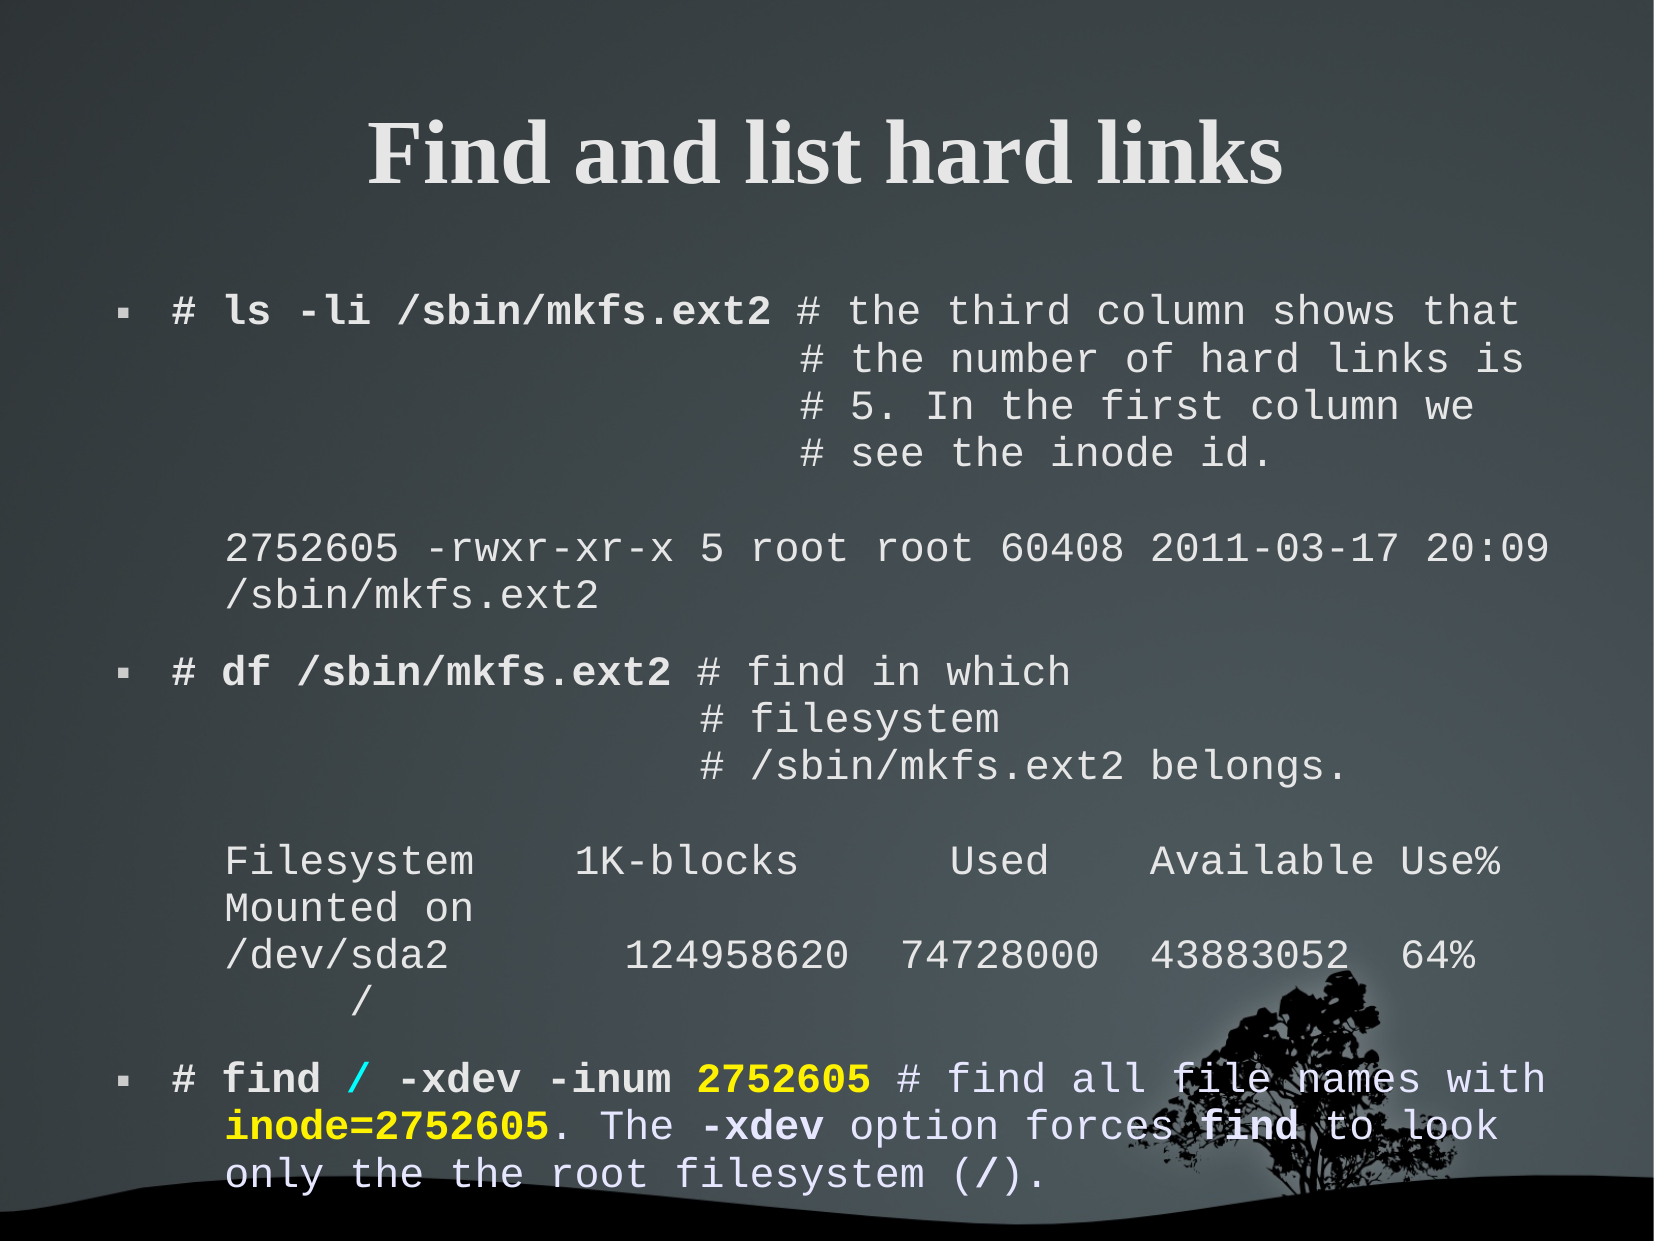

Find and list hard links
# # ls -li /sbin/mkfs.ext2 # the third column shows that # the number of hard links is # 5. In the first column we # see the inode id. 2752605 -rwxr-xr-x 5 root root 60408 2011-03-17 20:09 /sbin/mkfs.ext2
# df /sbin/mkfs.ext2 # find in which # filesystem # /sbin/mkfs.ext2 belongs. Filesystem 1K-blocks Used Available Use% Mounted on /dev/sda2 124958620 74728000 43883052 64% /
# find / -xdev -inum 2752605 # find all file names with inode=2752605. The -xdev option forces find to look only the the root filesystem (/).